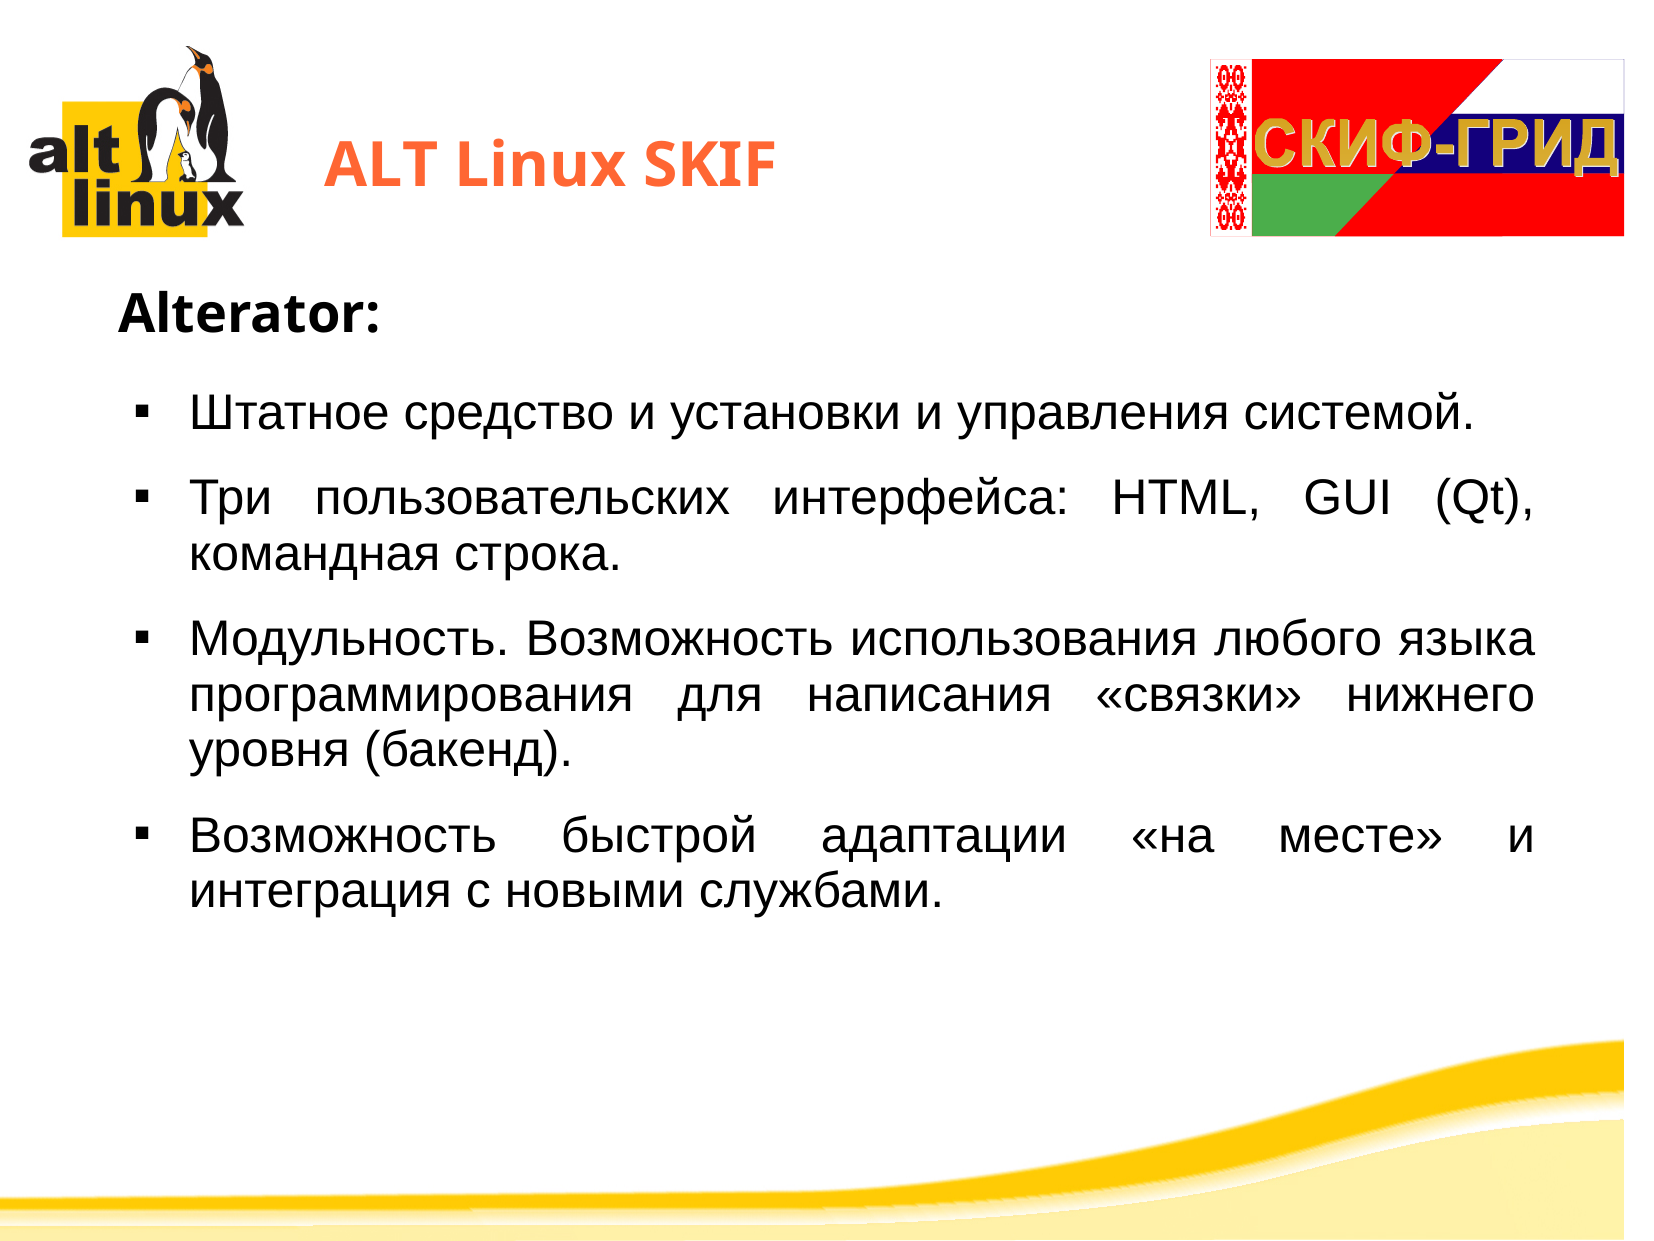

#
ALT Linux SKIF
Alterator:
Штатное средство и установки и управления системой.
Три пользовательских интерфейса: HTML, GUI (Qt), командная строка.
Модульность. Возможность использования любого языка программирования для написания «связки» нижнего уровня (бакенд).
Возможность быстрой адаптации «на месте» и интеграция с новыми службами.